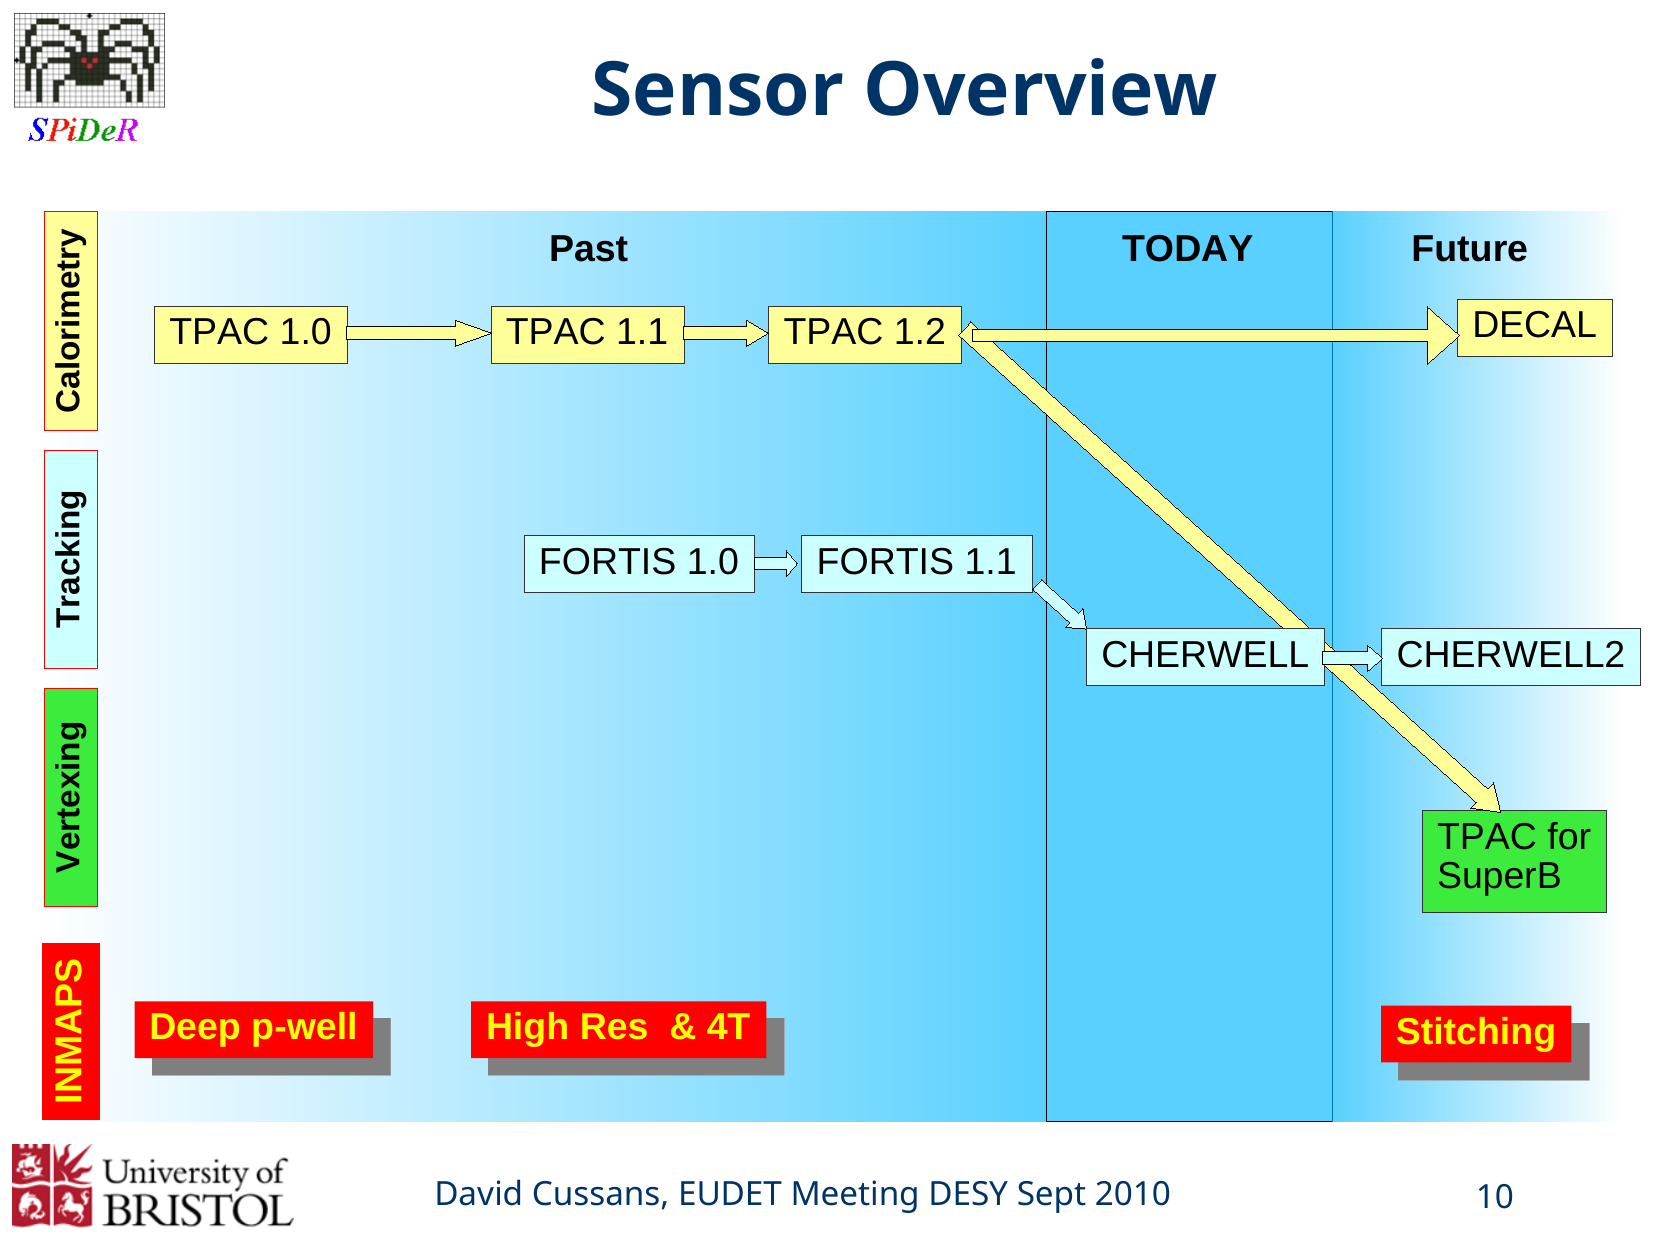

# Sensor Overview
Past
TODAY
Future
Calorimetry
DECAL
TPAC 1.0
TPAC 1.1
TPAC 1.2
Tracking
FORTIS 1.0
FORTIS 1.1
CHERWELL
CHERWELL2
Vertexing
TPAC for
SuperB
Deep p-well
High Res & 4T
INMAPS
Stitching